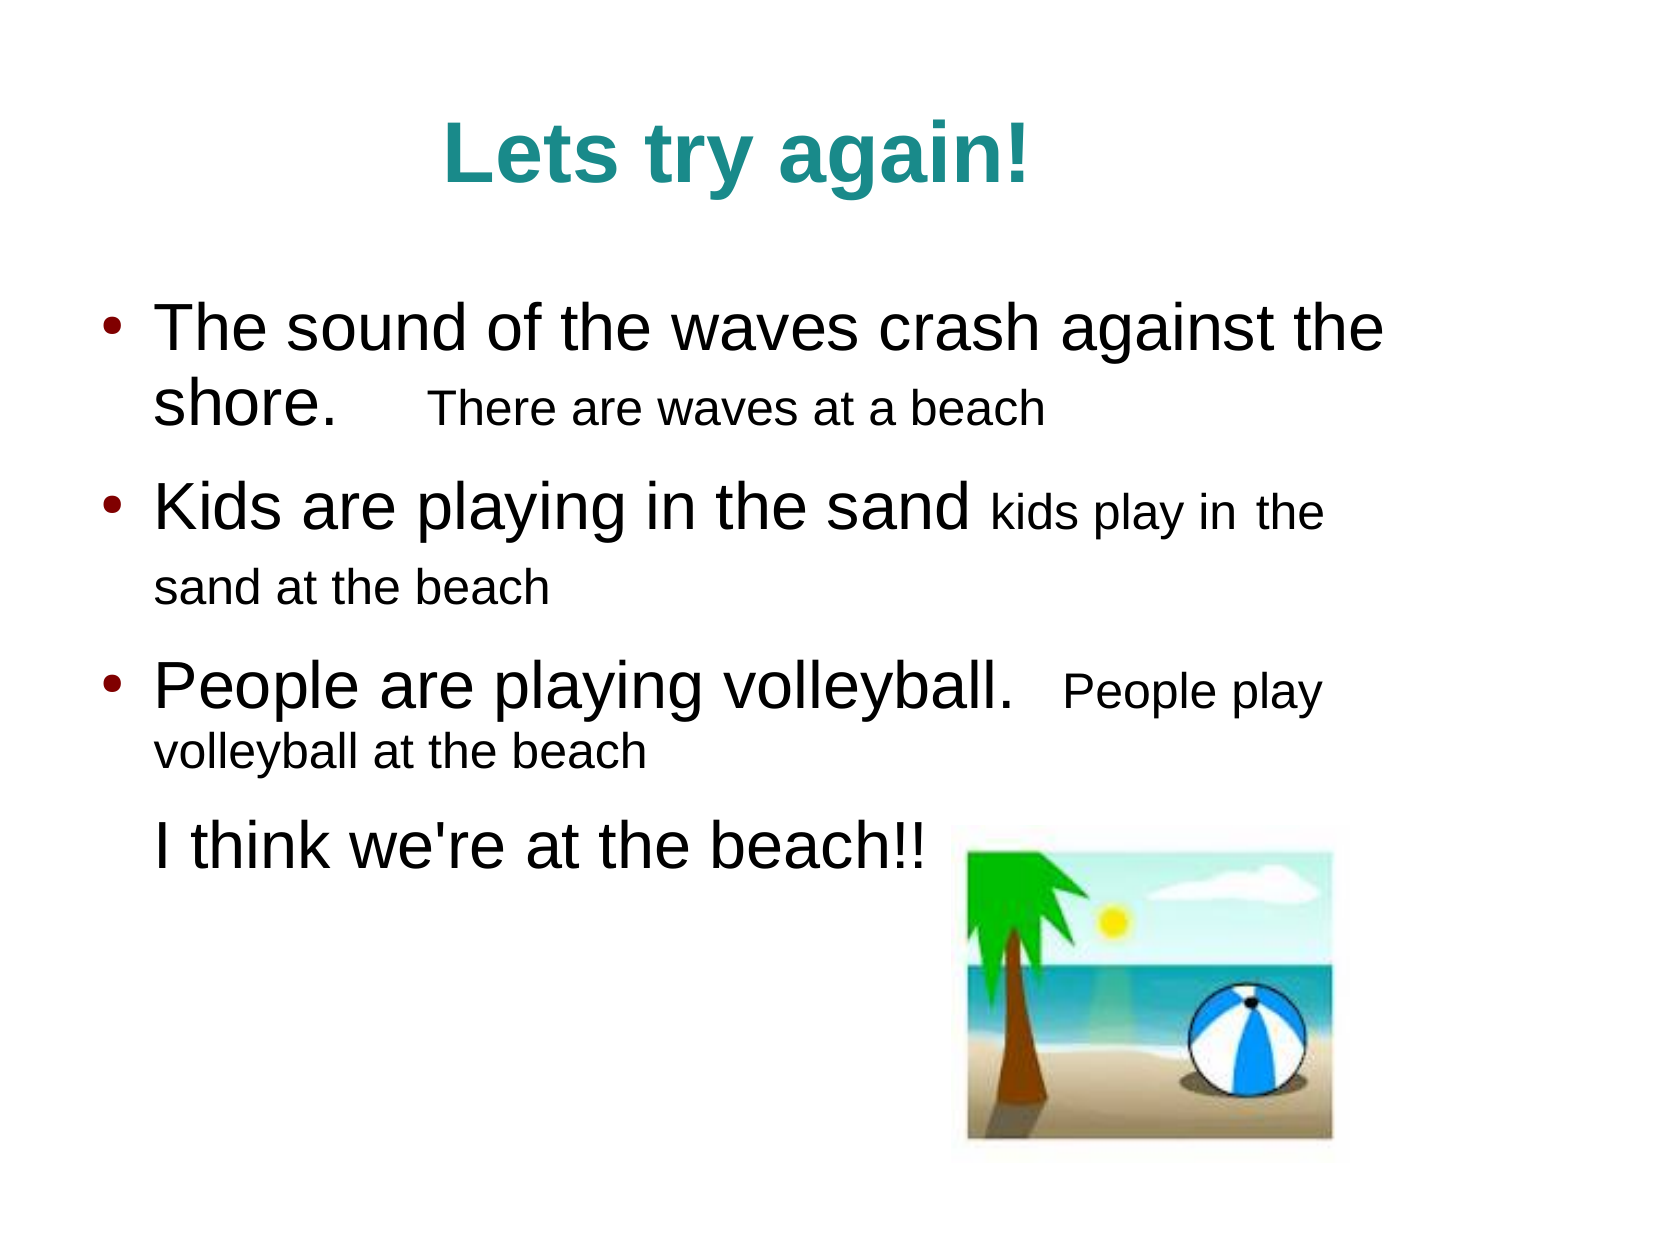

# Lets try again!
The sound of the waves crash against the shore. There are waves at a beach
Kids are playing in the sand kids play in the sand at the beach
People are playing volleyball. People play volleyball at the beach
I think we're at the beach!!